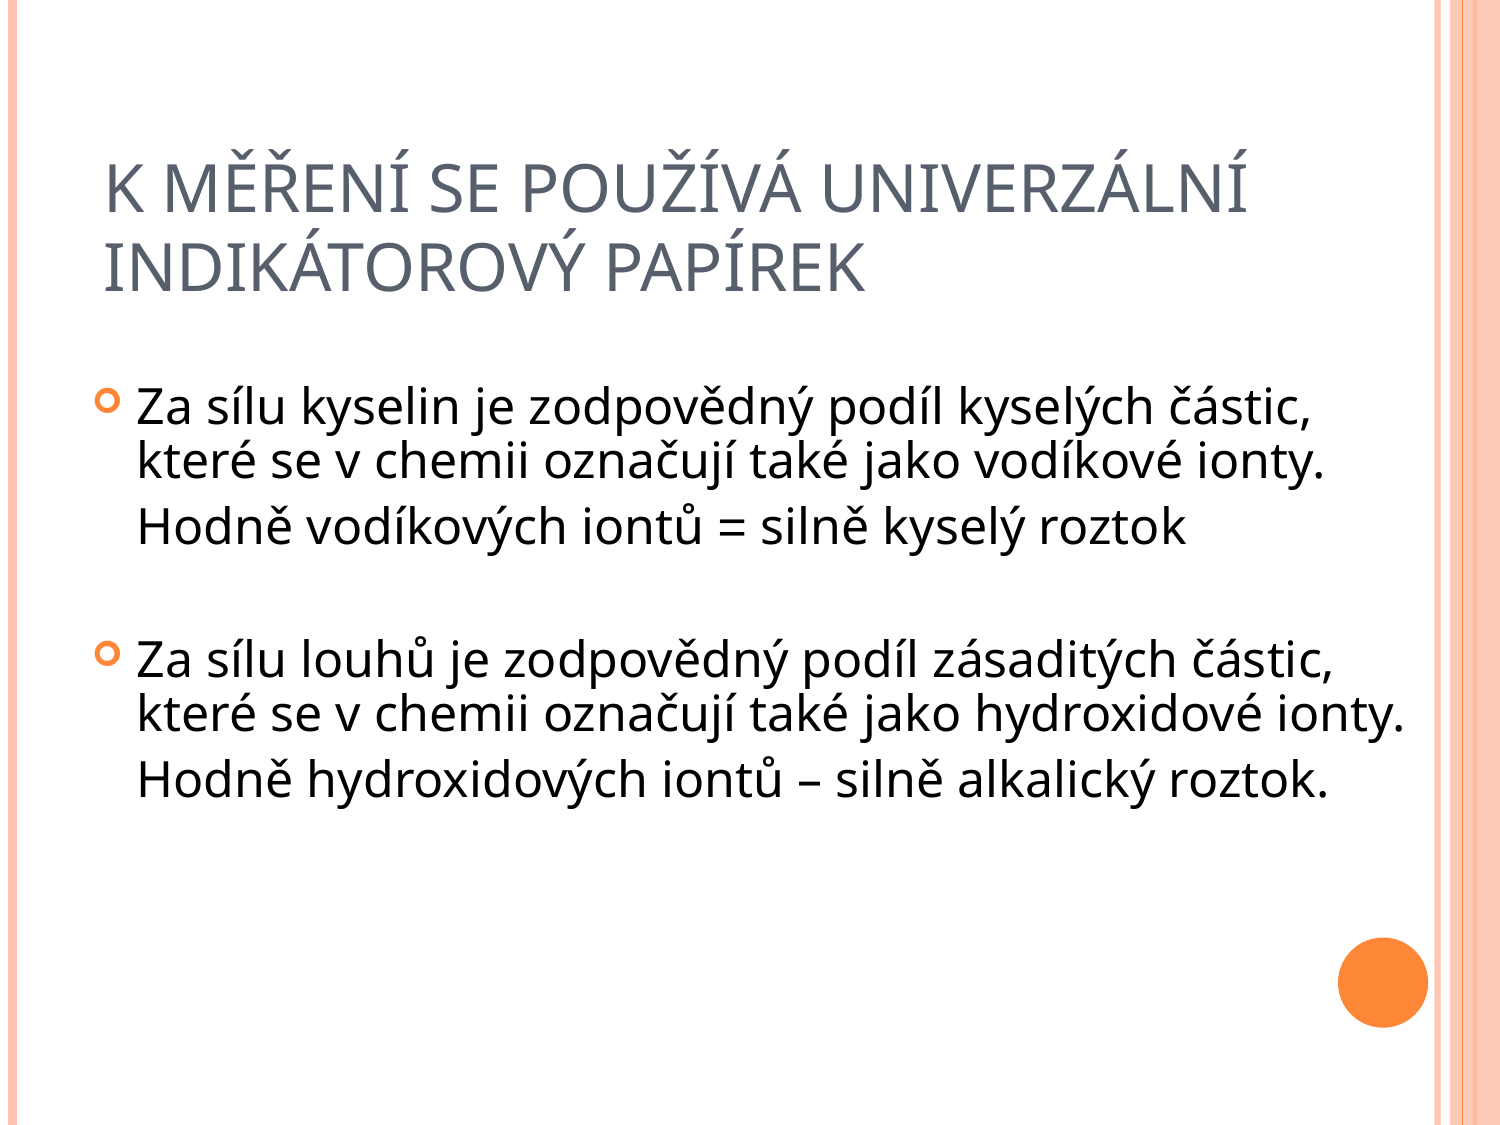

# K MĚŘENÍ SE POUŽÍVÁ UNIVERZÁLNÍ INDIKÁTOROVÝ PAPÍREK
Za sílu kyselin je zodpovědný podíl kyselých částic, které se v chemii označují také jako vodíkové ionty.
	Hodně vodíkových iontů = silně kyselý roztok
Za sílu louhů je zodpovědný podíl zásaditých částic, které se v chemii označují také jako hydroxidové ionty.
	Hodně hydroxidových iontů – silně alkalický roztok.